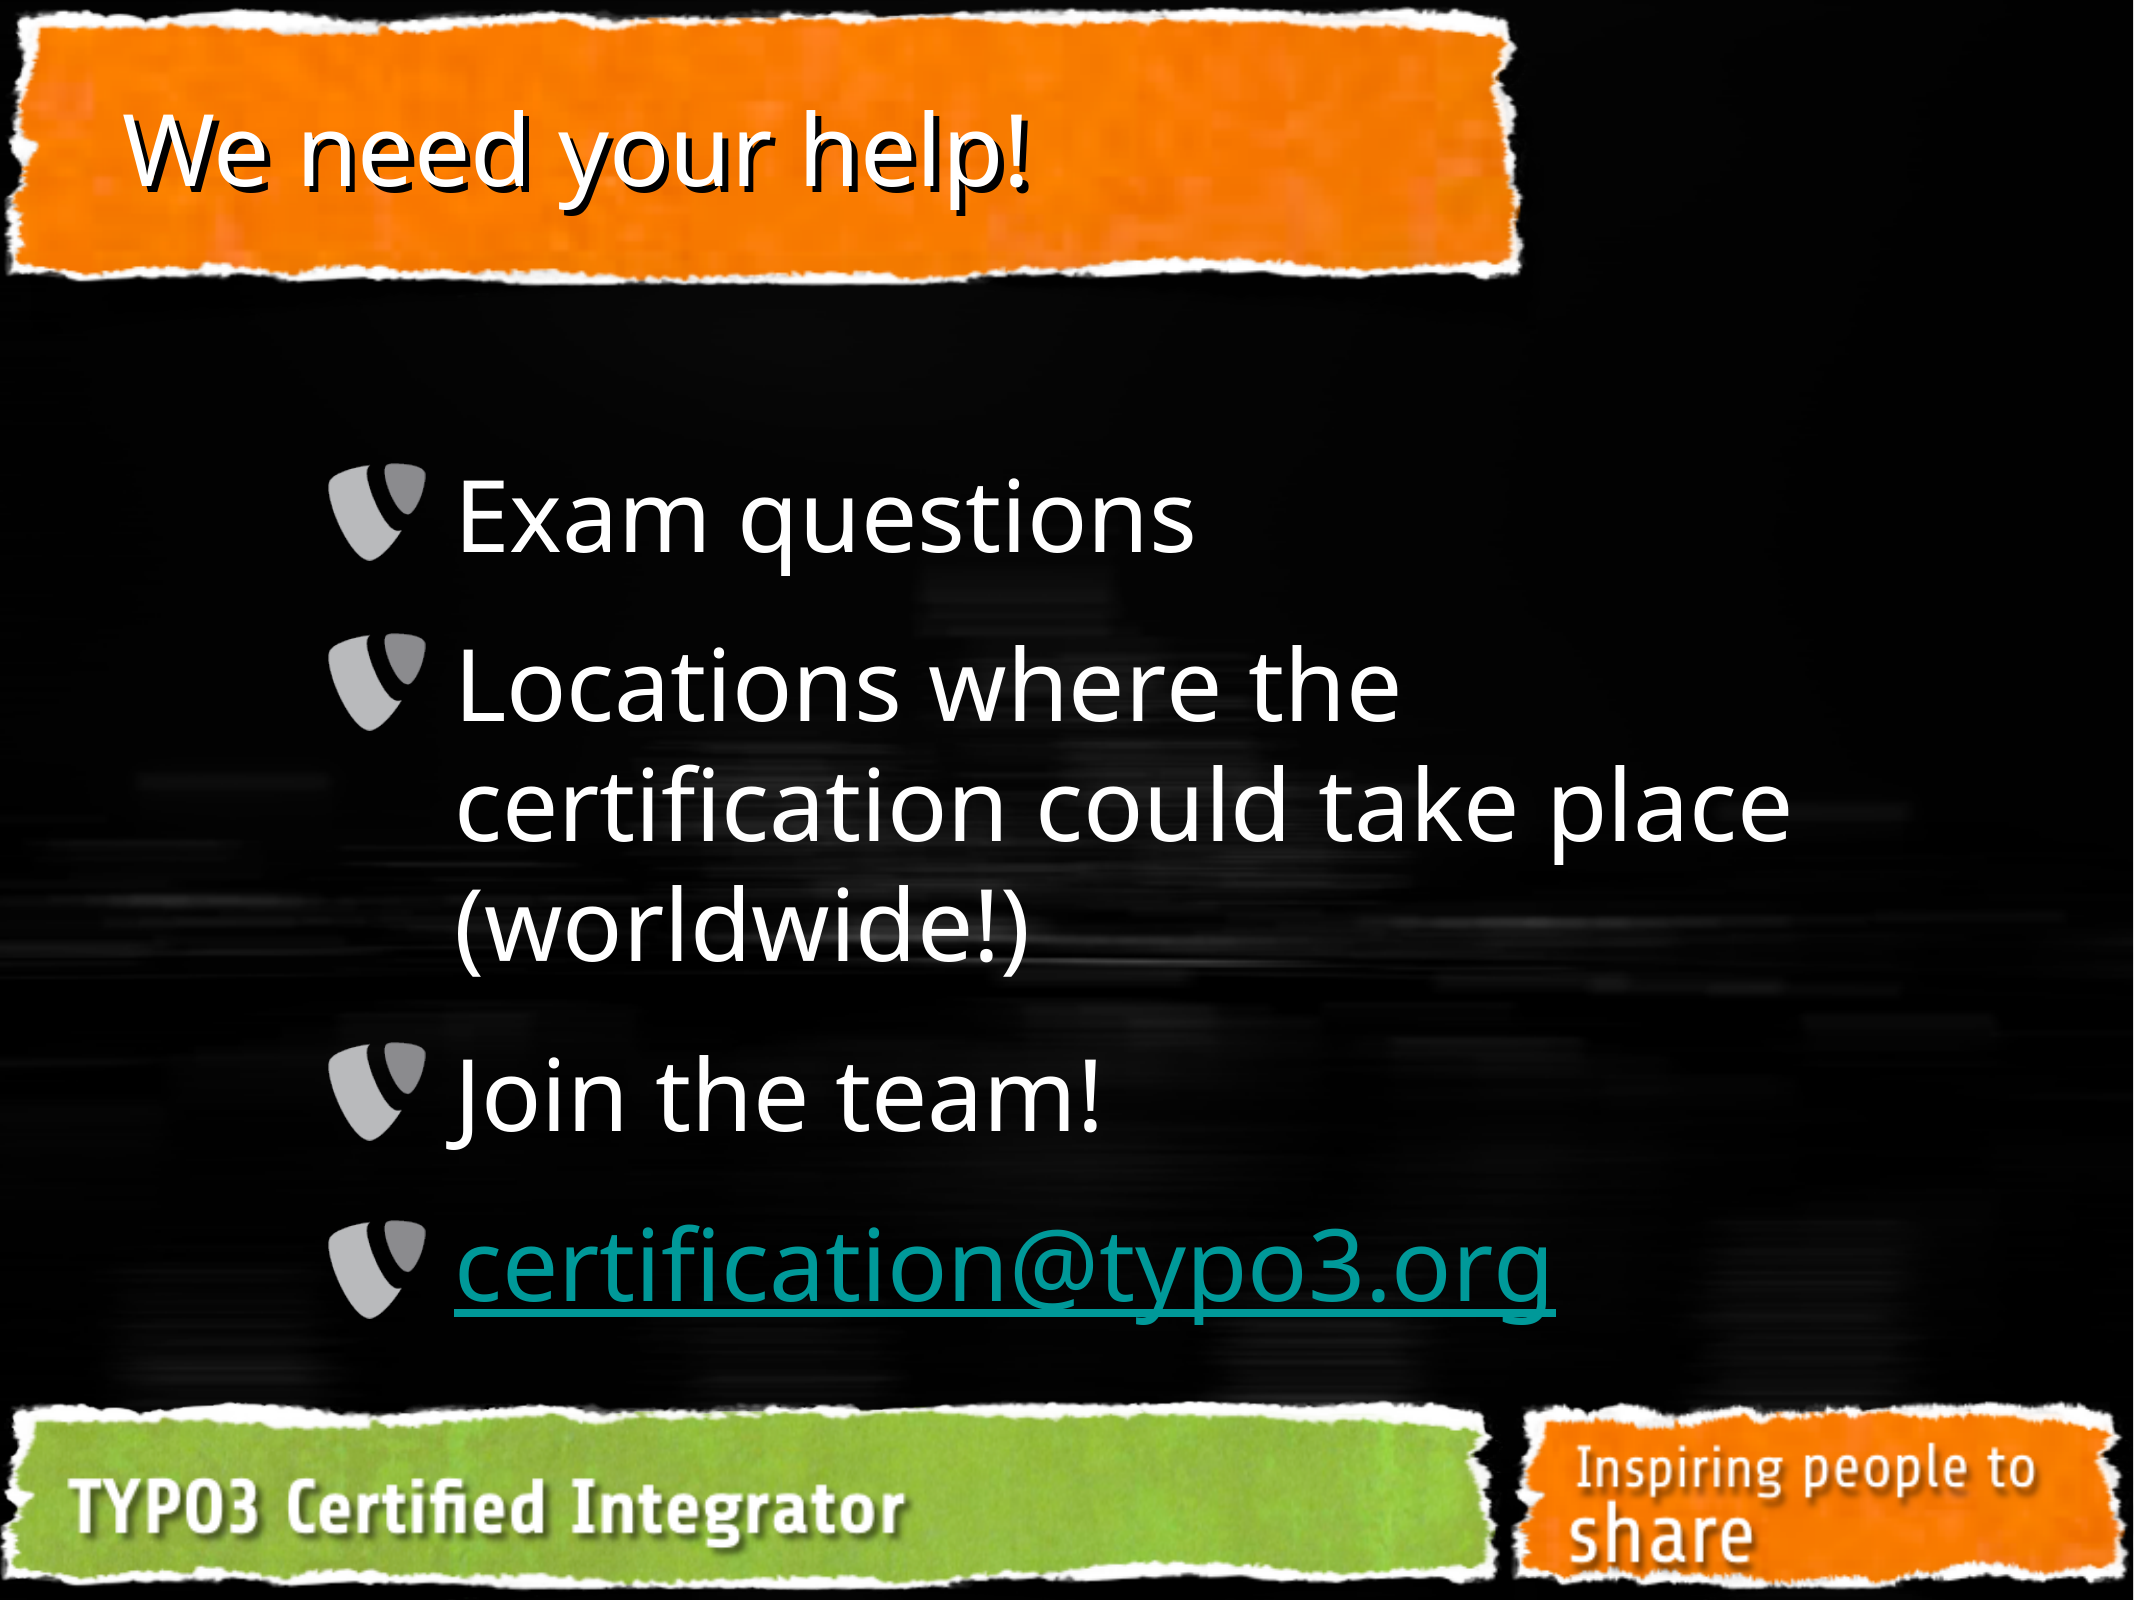

# We need your help!
Exam questions
Locations where the certification could take place (worldwide!)
Join the team!
certification@typo3.org